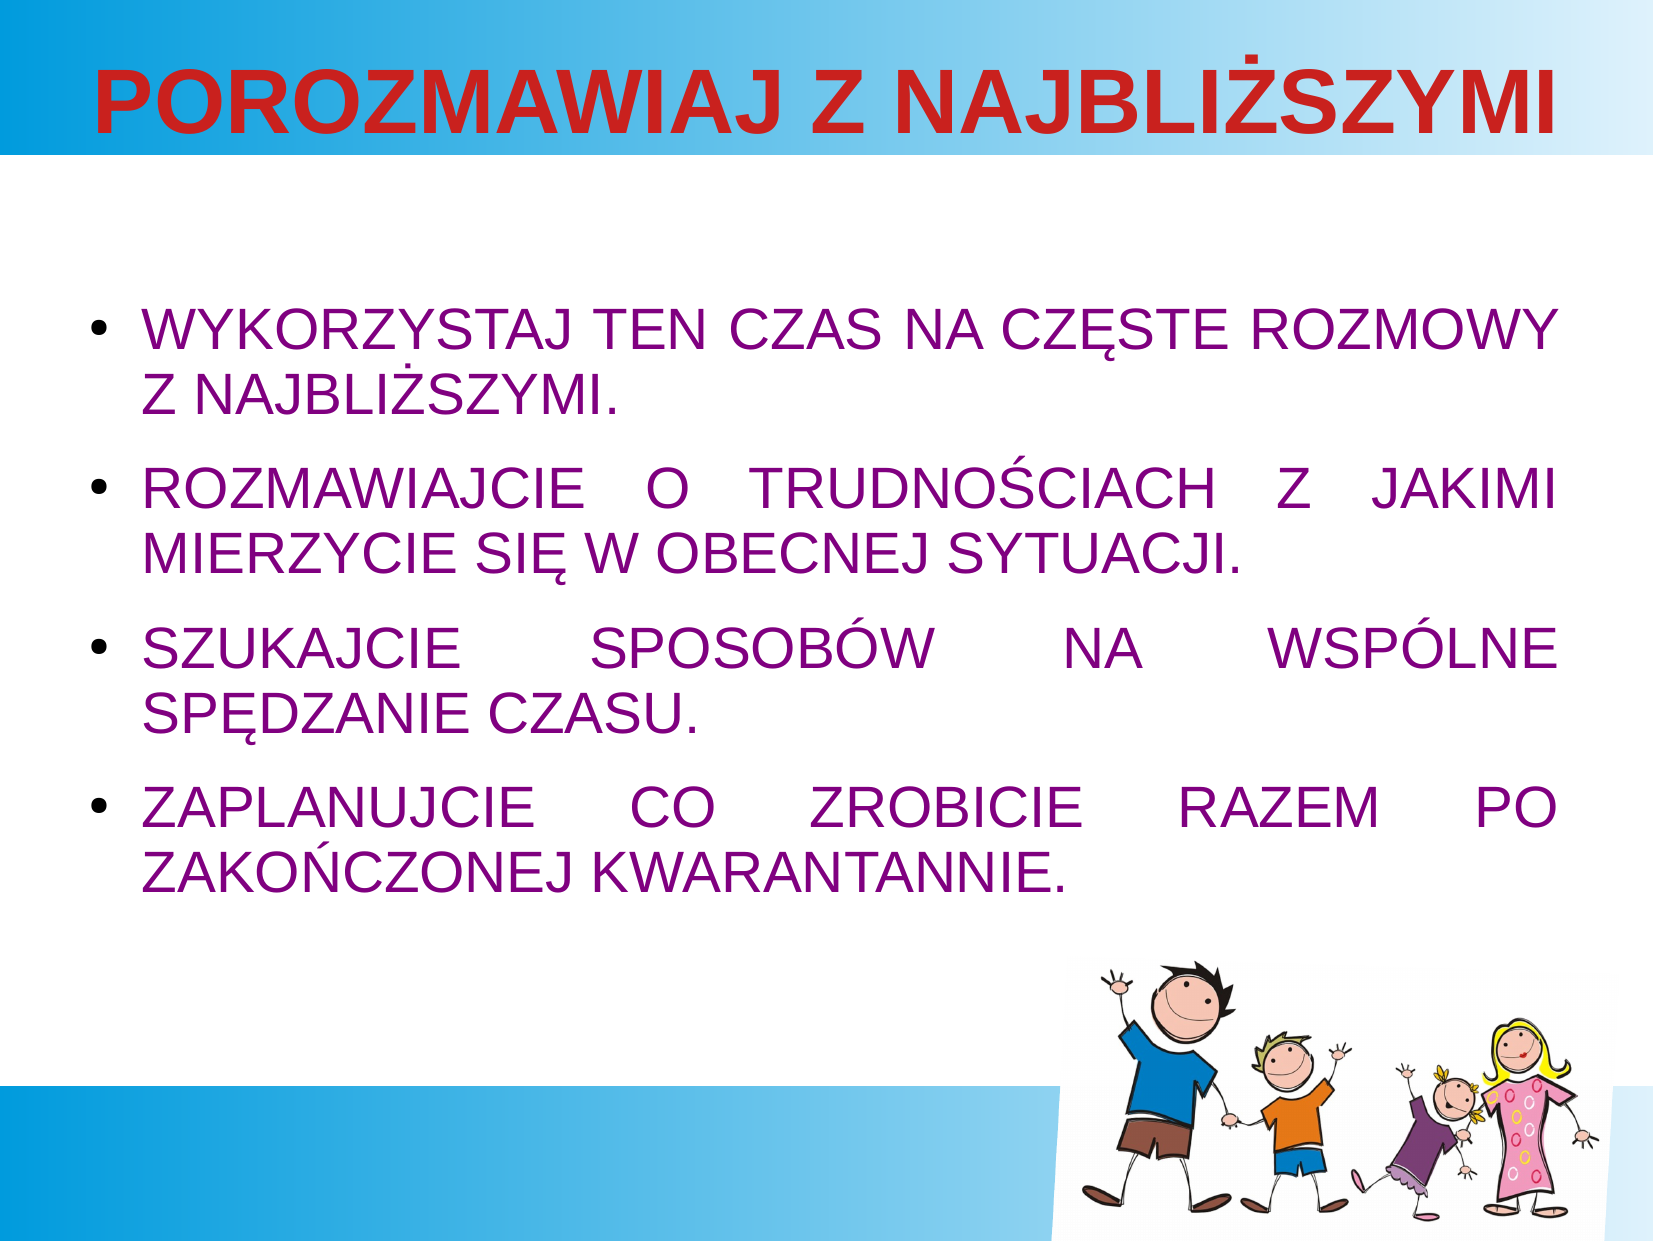

# POROZMAWIAJ Z NAJBLIŻSZYMI
WYKORZYSTAJ TEN CZAS NA CZĘSTE ROZMOWY Z NAJBLIŻSZYMI.
ROZMAWIAJCIE O TRUDNOŚCIACH Z JAKIMI MIERZYCIE SIĘ W OBECNEJ SYTUACJI.
SZUKAJCIE SPOSOBÓW NA WSPÓLNE SPĘDZANIE CZASU.
ZAPLANUJCIE CO ZROBICIE RAZEM PO ZAKOŃCZONEJ KWARANTANNIE.